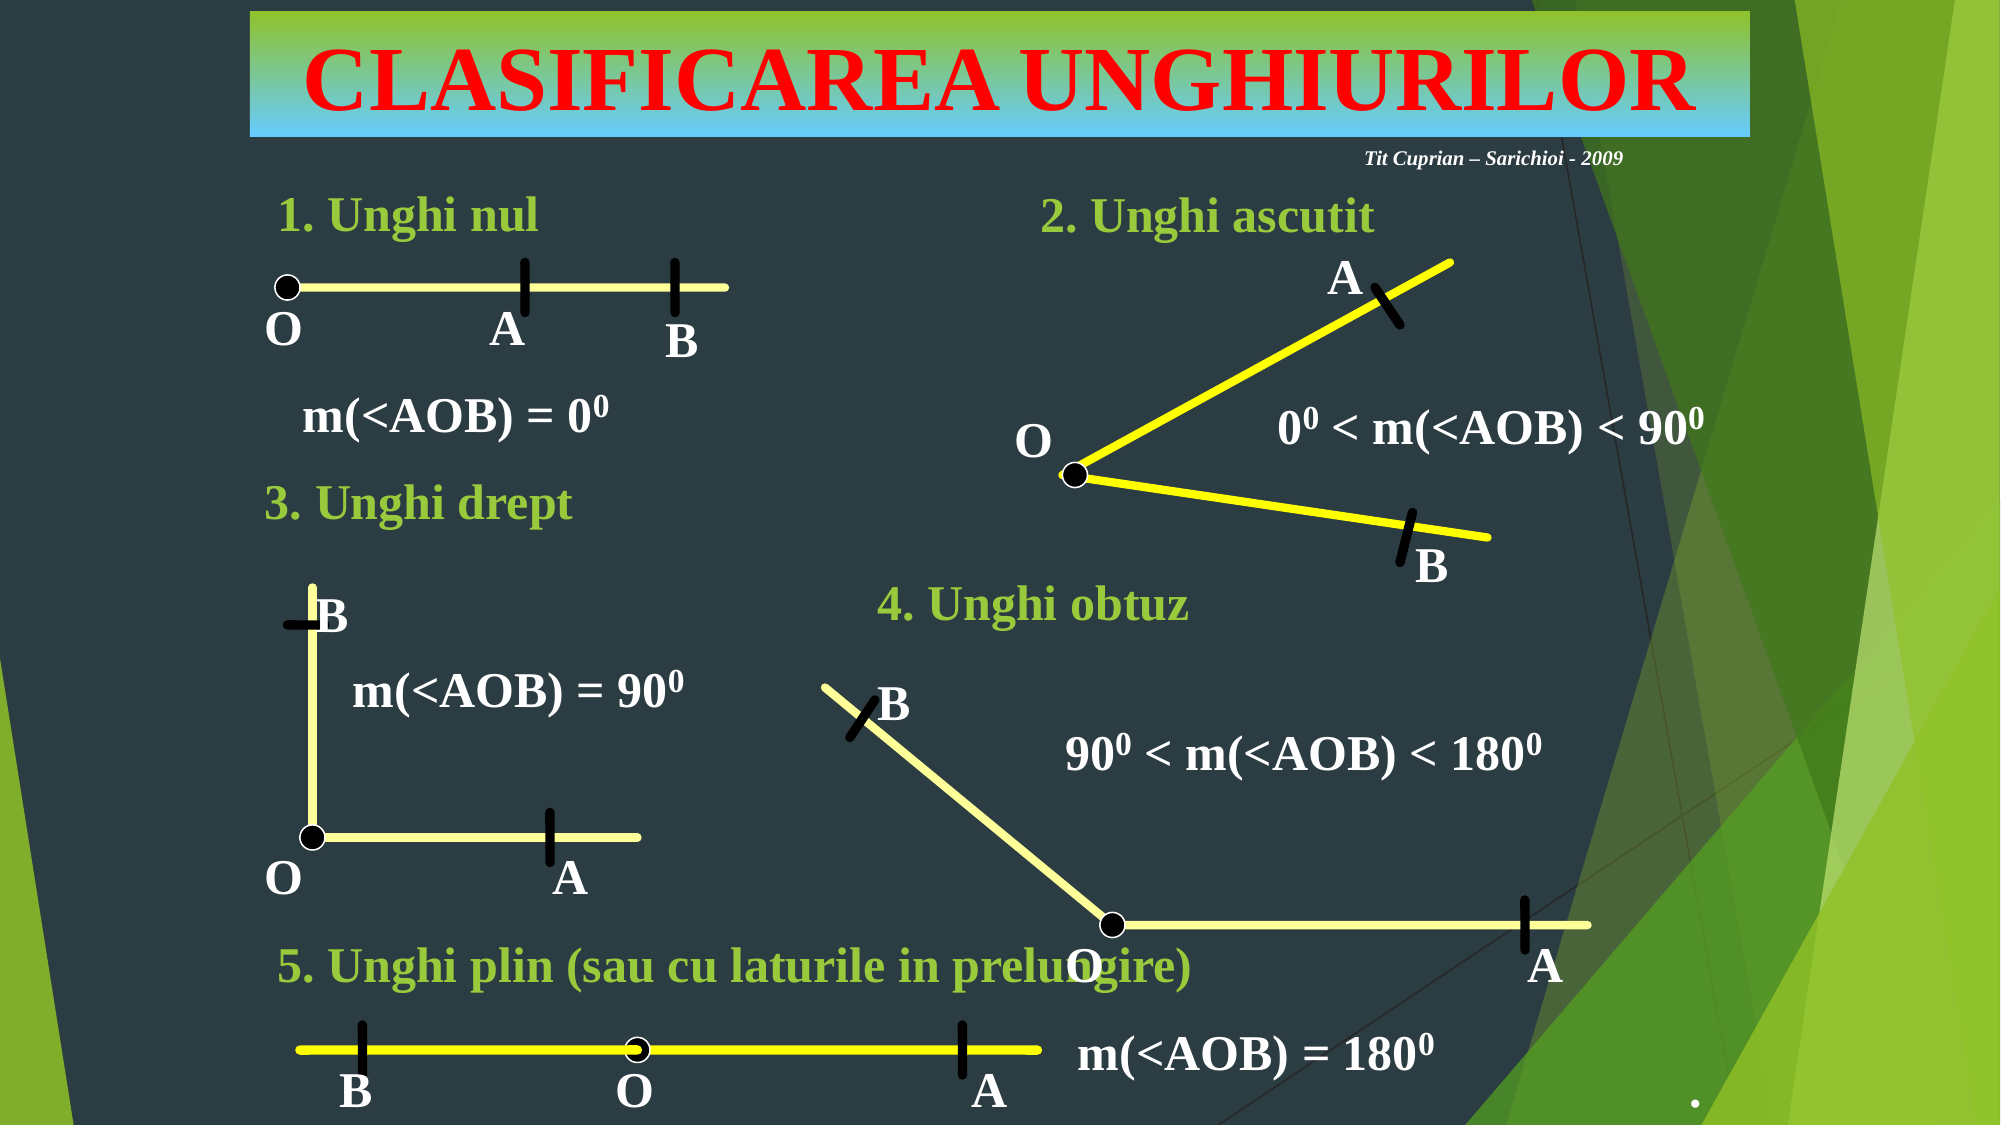

CLASIFICAREA UNGHIURILOR
Tit Cuprian – Sarichioi - 2009
1. Unghi nul
2. Unghi ascutit
A
O
A
B
m(<AOB) = 00
00 < m(<AOB) < 900
O
3. Unghi drept
B
4. Unghi obtuz
B
m(<AOB) = 900
B
900 < m(<AOB) < 1800
O
A
5. Unghi plin (sau cu laturile in prelungire)
O
A
m(<AOB) = 1800
B
O
A
.